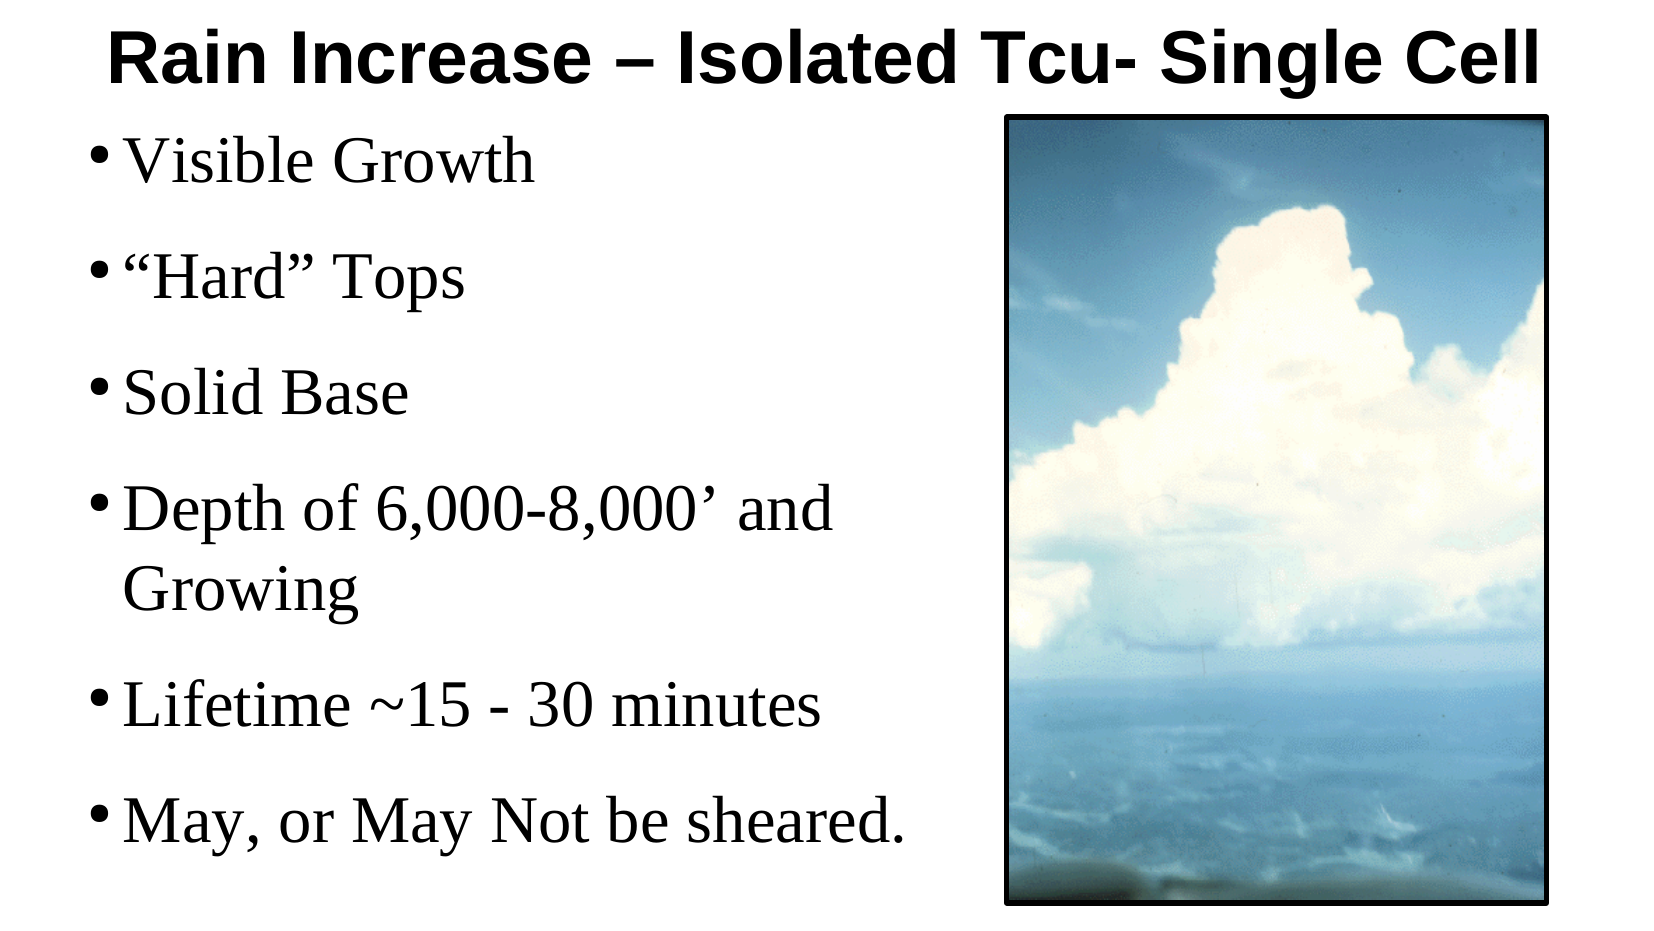

# Rain Increase – Isolated Tcu- Single Cell
Visible Growth
“Hard” Tops
Solid Base
Depth of 6,000-8,000’ and Growing
Lifetime ~15 - 30 minutes
May, or May Not be sheared.